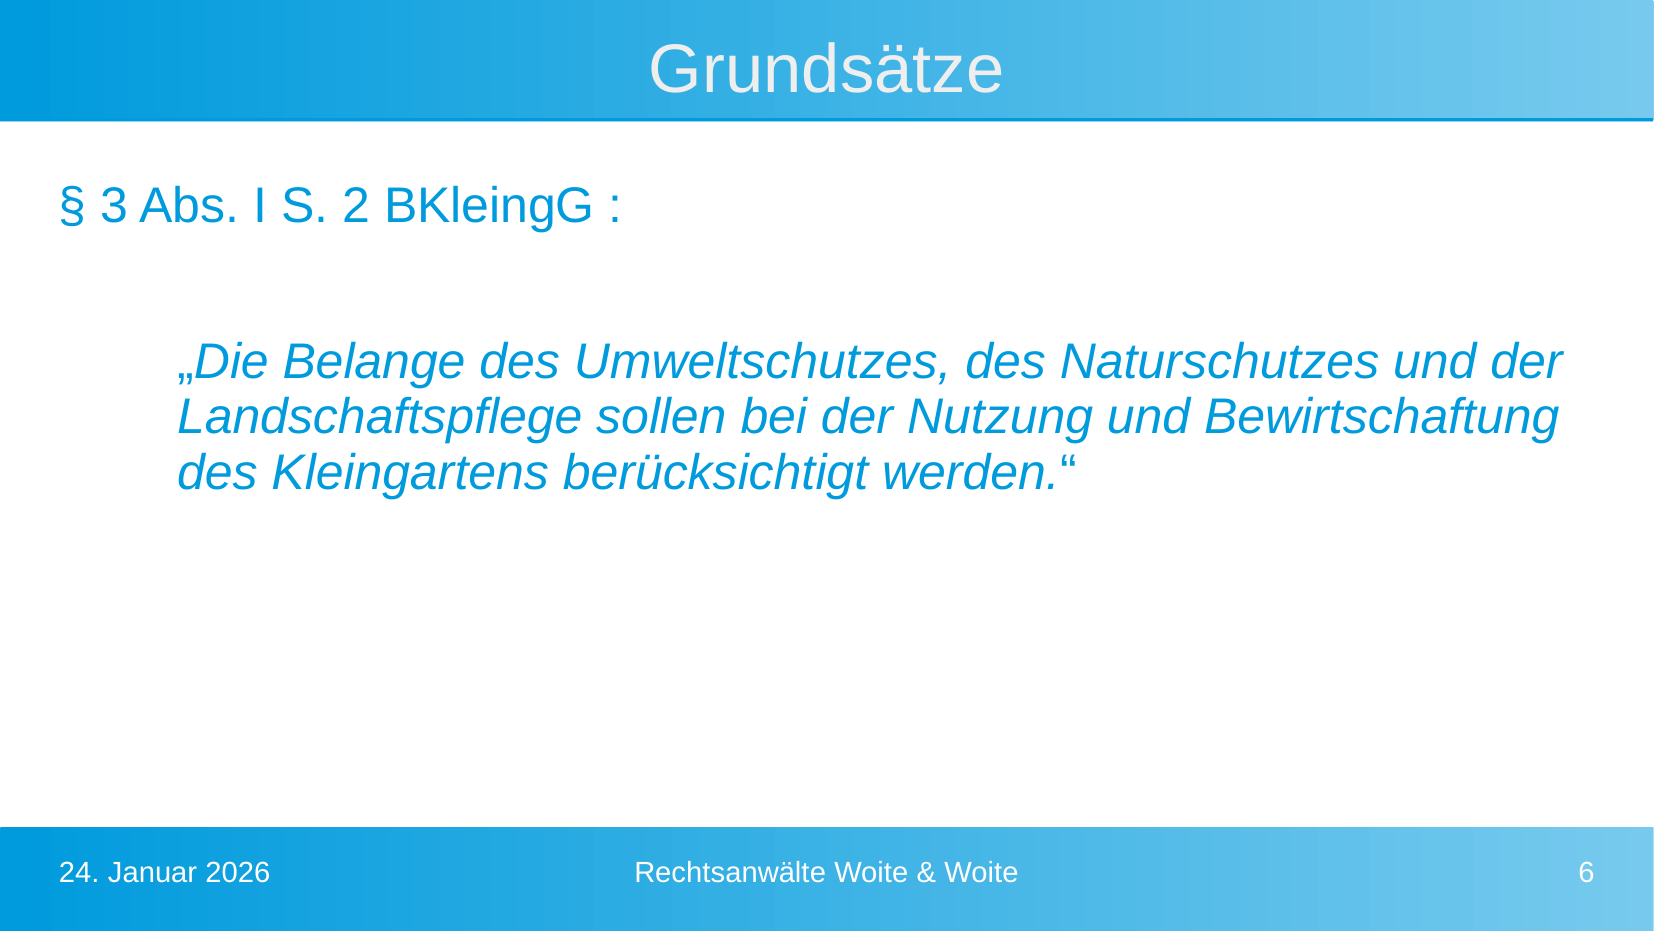

# Grundsätze
§ 3 Abs. I S. 2 BKleingG :
„Die Belange des Umweltschutzes, des Naturschutzes und der Landschaftspflege sollen bei der Nutzung und Bewirtschaftung des Kleingartens berücksichtigt werden.“
6